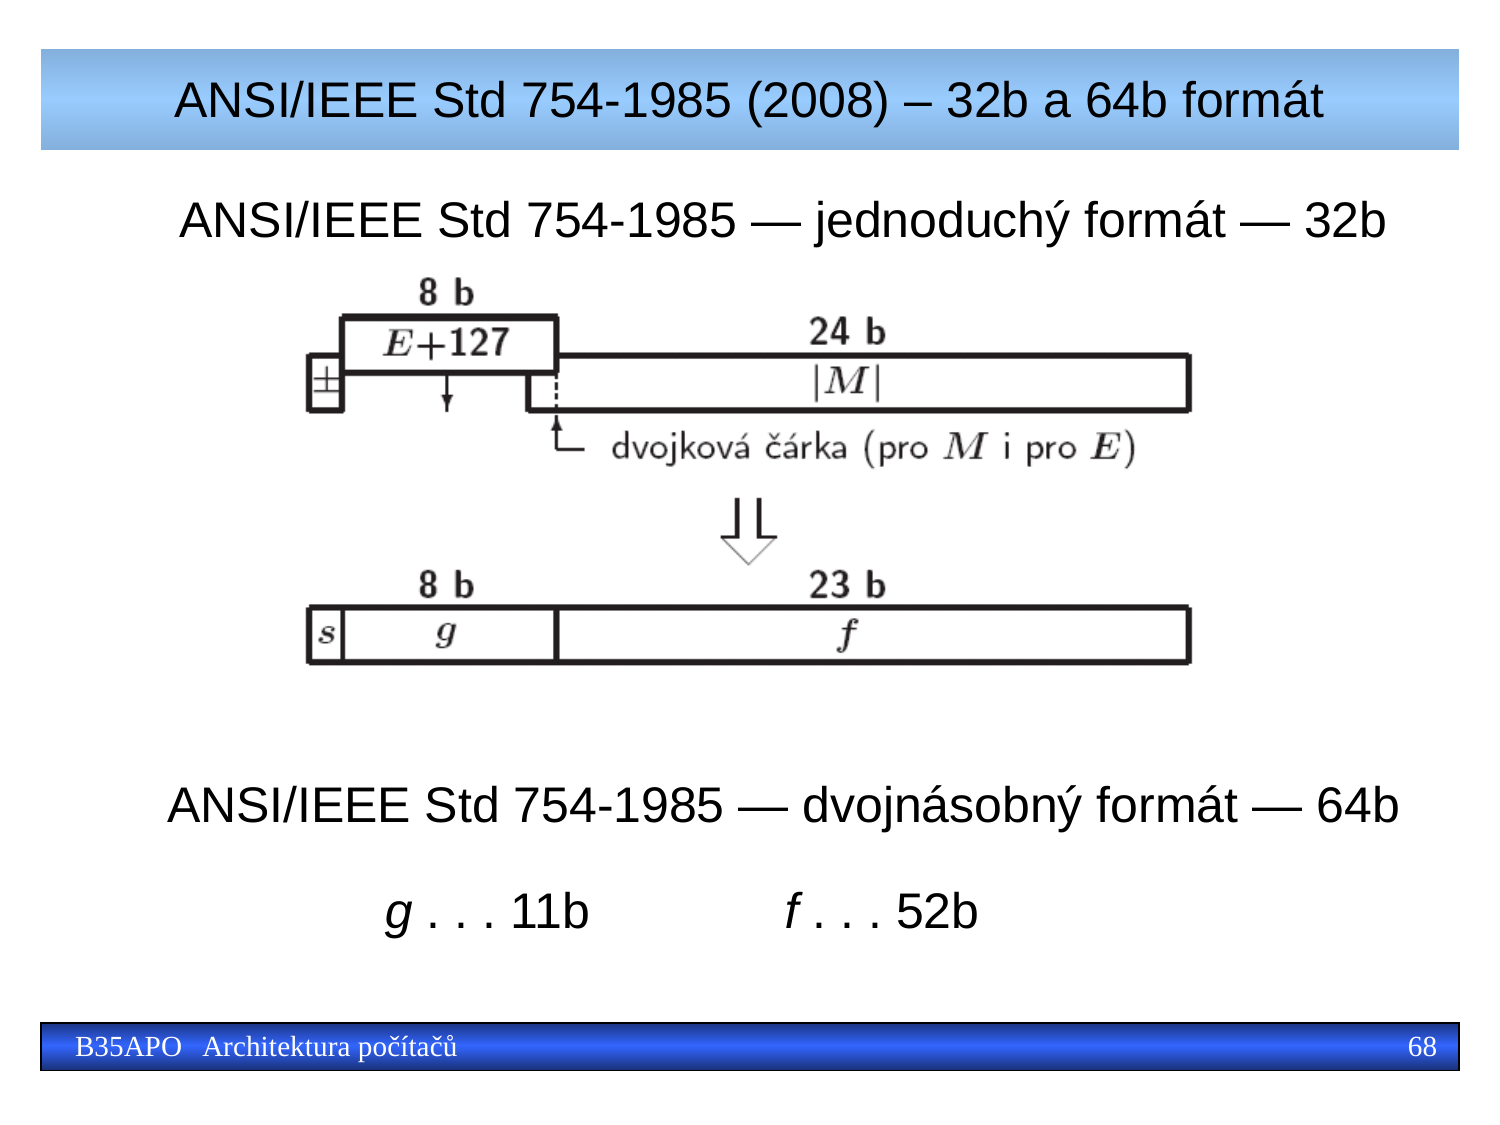

# ANSI/IEEE Std 754-1985 (2008) – 32b a 64b formát
ANSI/IEEE Std 754-1985 — jednoduchý formát — 32b
ANSI/IEEE Std 754-1985 — dvojnásobný formát — 64b
g . . . 11b
f . . . 52b
B35APO Architektura počítačů
68